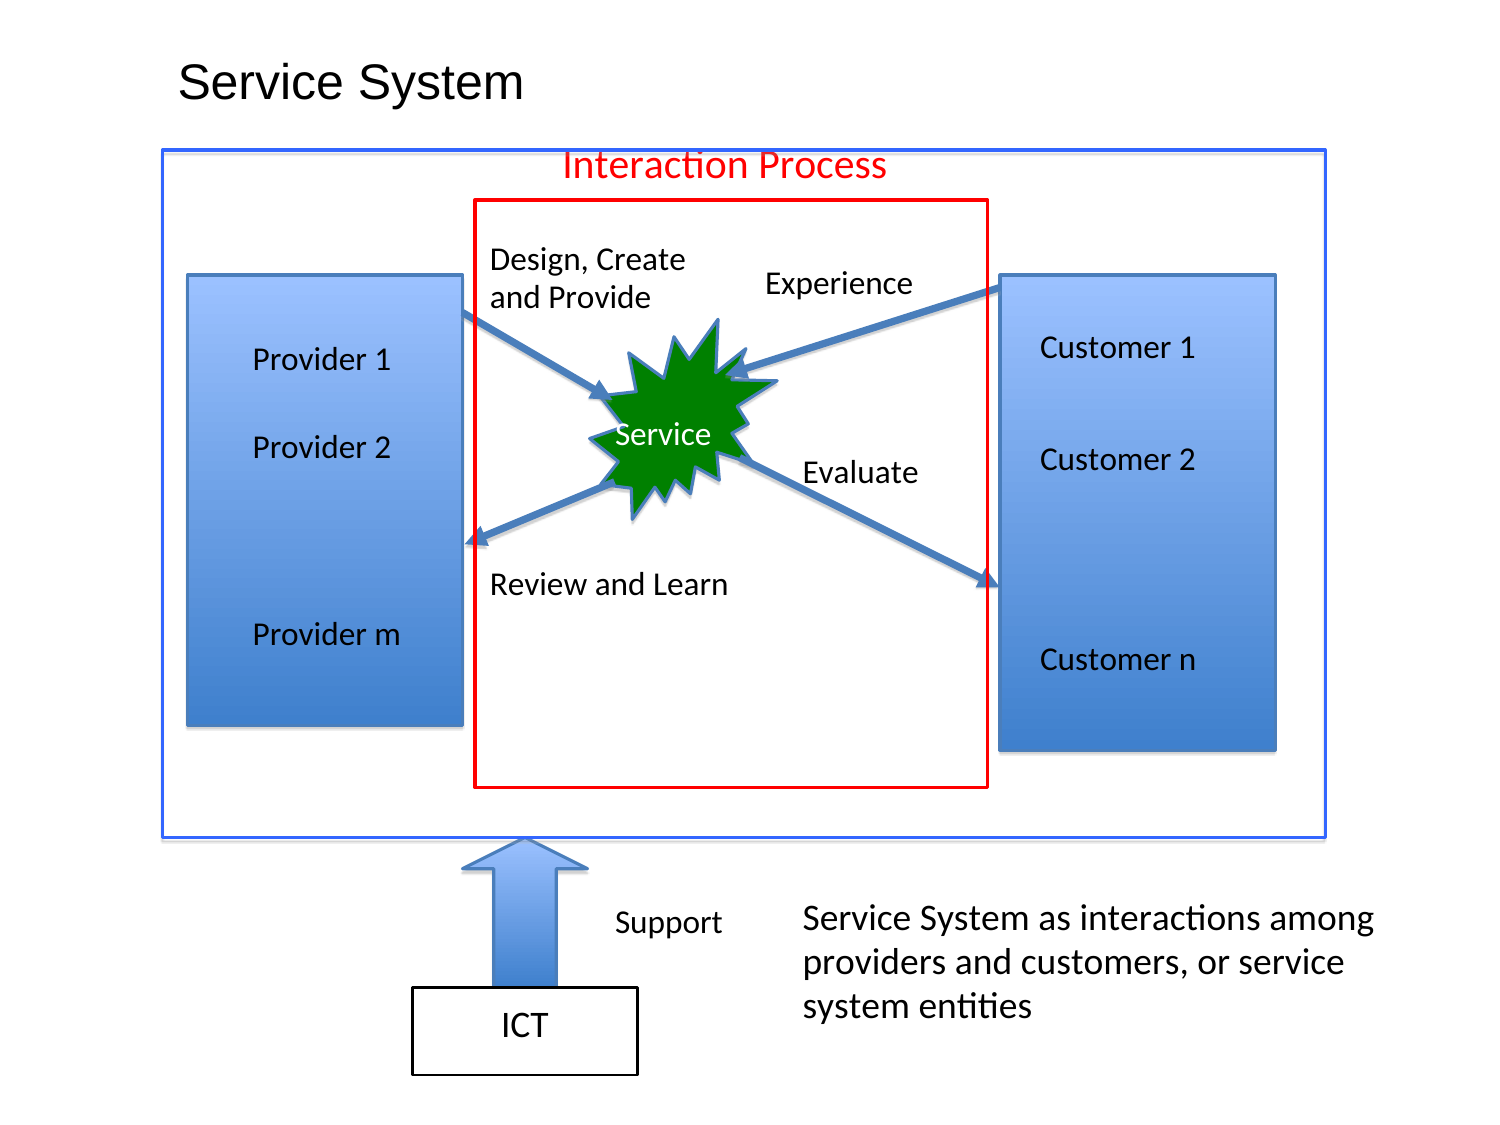

Service System
Interaction Process
Design, Create and Provide
Experience
Customer 1
Provider 1
Service
Provider 2
Customer 2
Evaluate
Review and Learn
Provider m
Customer n
Support
Service System as interactions among providers and customers, or service system entities
ICT